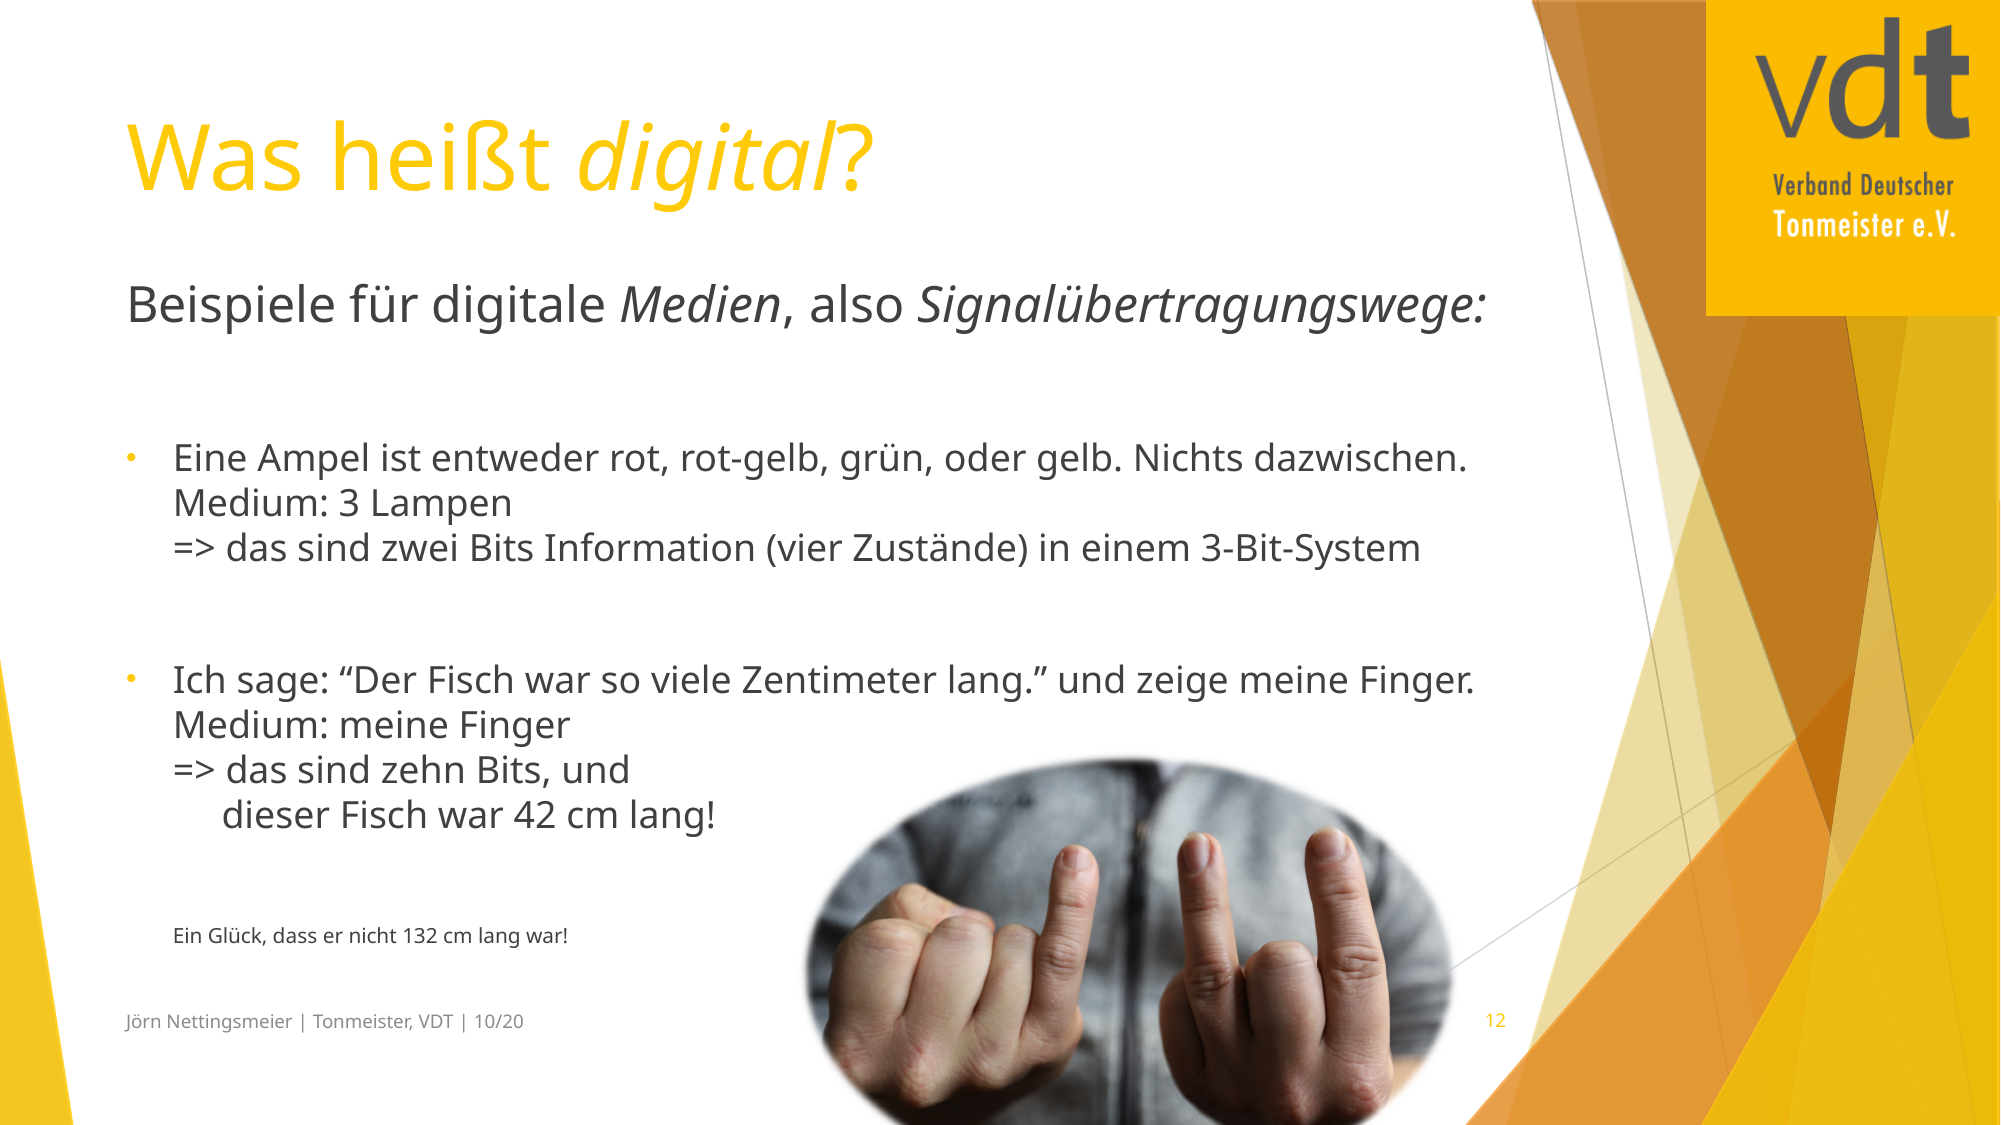

# Was heißt digital?
Beispiele für digitale Medien, also Signalübertragungswege:
Eine Ampel ist entweder rot, rot-gelb, grün, oder gelb. Nichts dazwischen.
Medium: 3 Lampen
=> das sind zwei Bits Information (vier Zustände) in einem 3-Bit-System
Ich sage: “Der Fisch war so viele Zentimeter lang.” und zeige meine Finger.
Medium: meine Finger
=> das sind zehn Bits, und
 dieser Fisch war 42 cm lang!
Ein Glück, dass er nicht 132 cm lang war!
Jörn Nettingsmeier | Tonmeister, VDT | 10/20